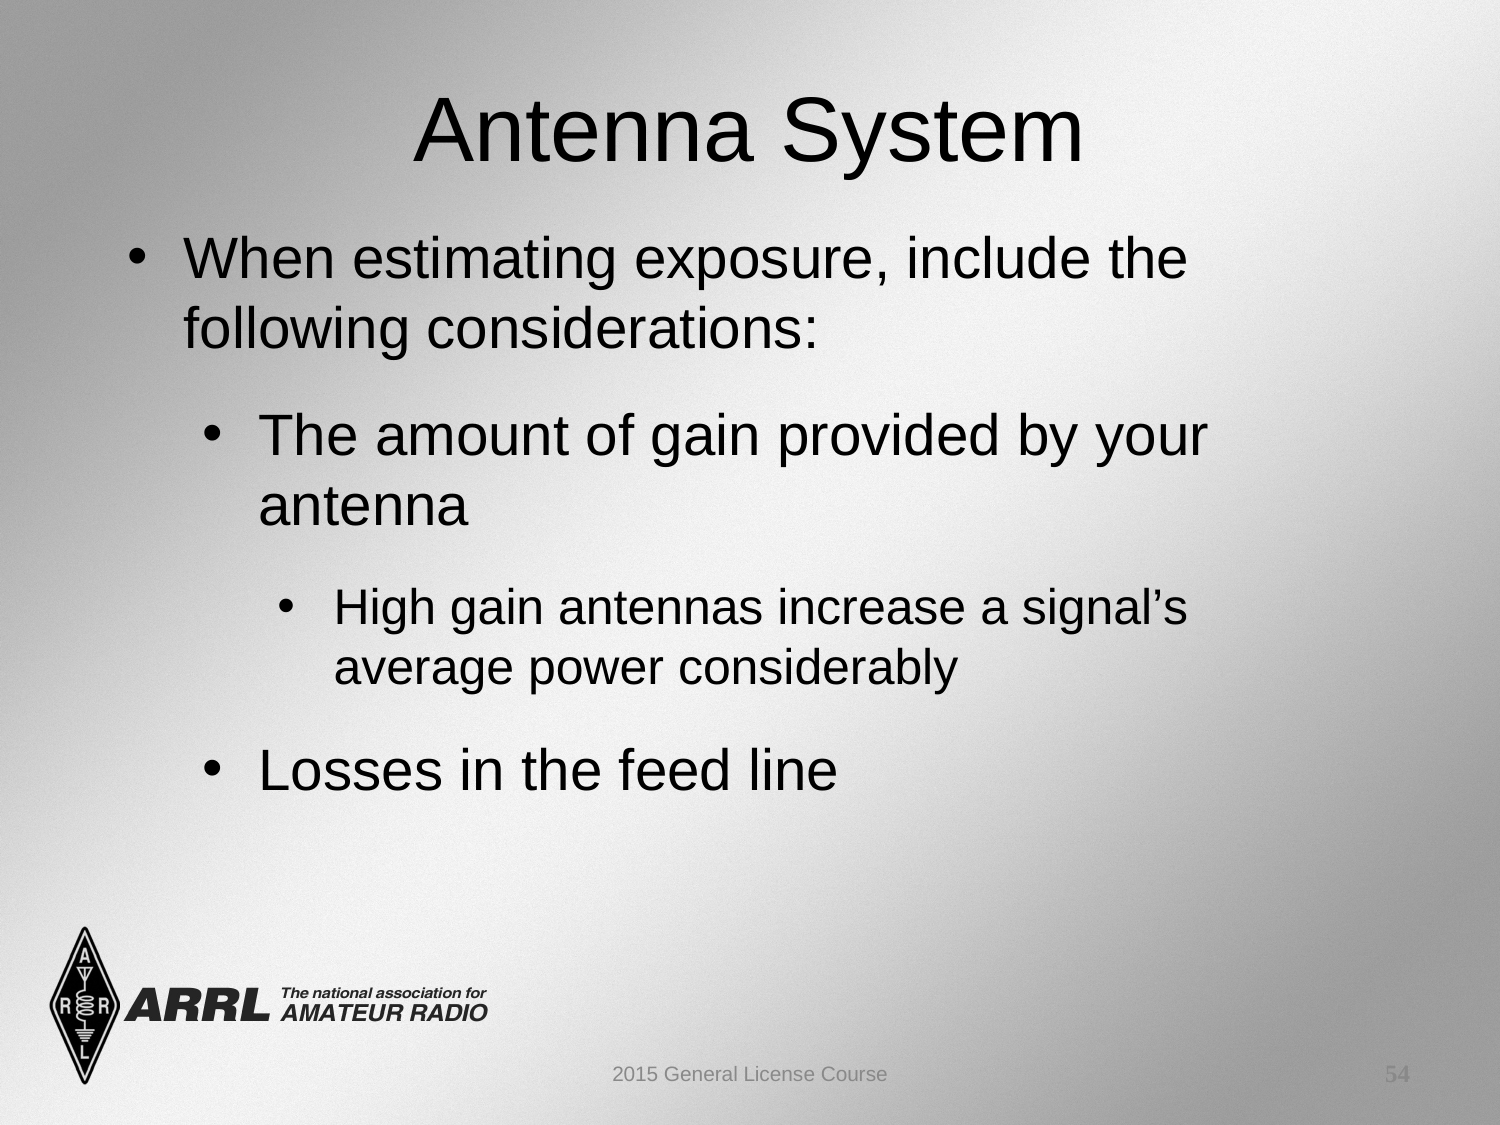

Antenna System
When estimating exposure, include the following considerations:
The amount of gain provided by your antenna
High gain antennas increase a signal’s average power considerably
Losses in the feed line
2015 General License Course